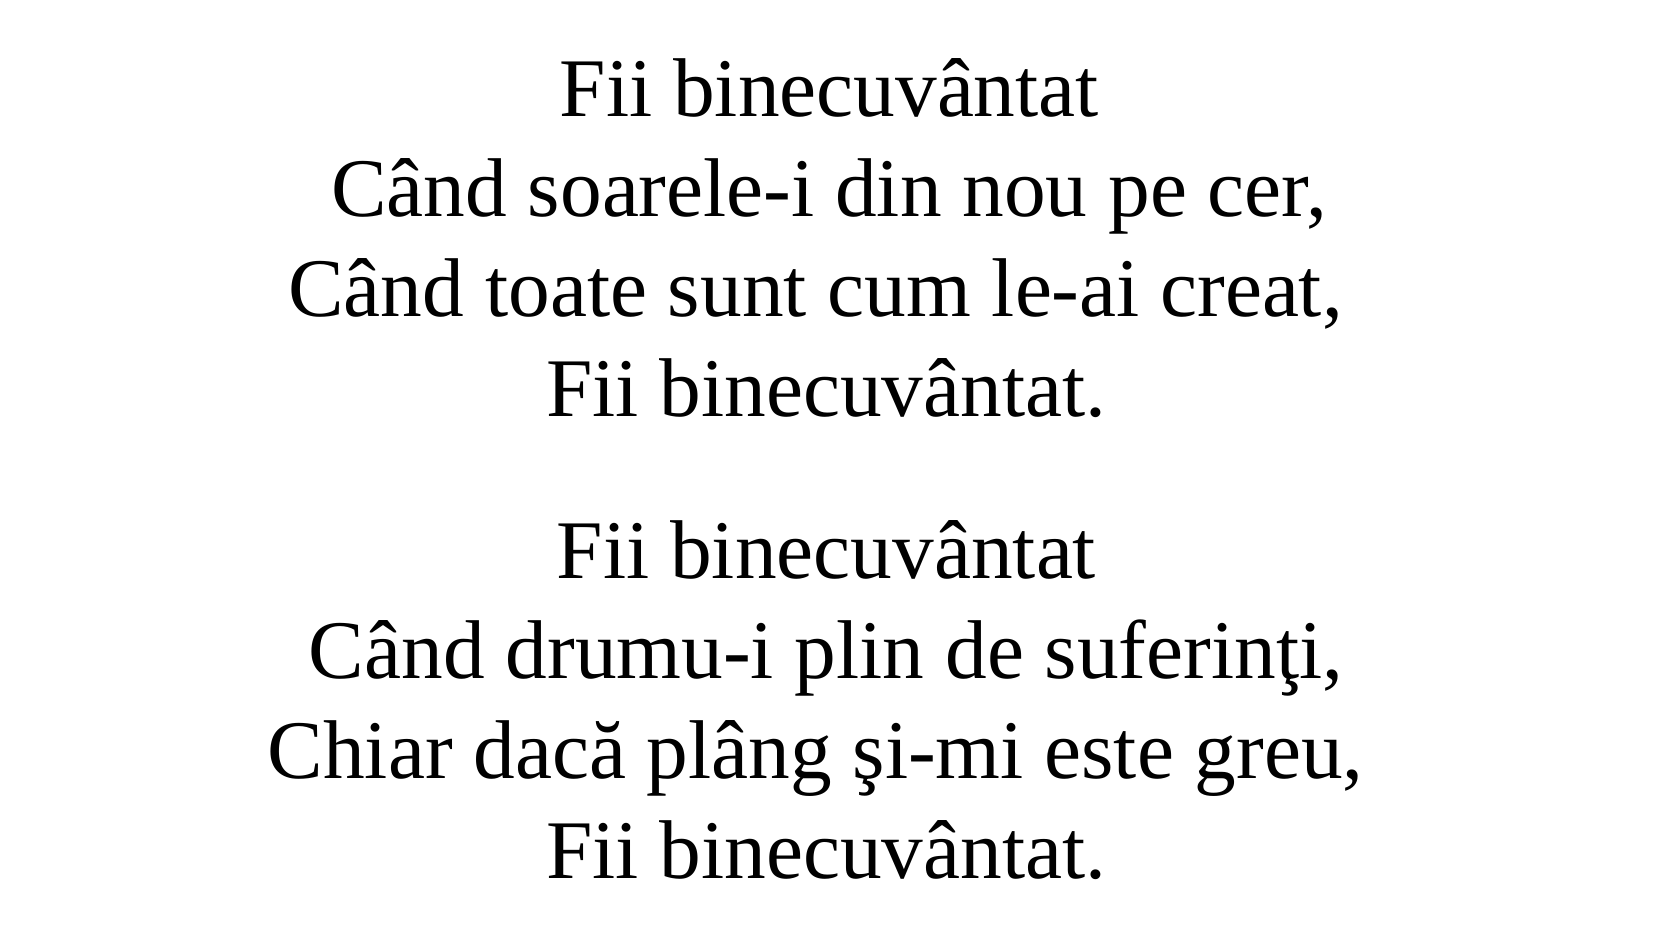

# Fii binecuvântat
Când soarele-i din nou pe cer,
Când toate sunt cum le-ai creat,
Fii binecuvântat.
Fii binecuvântat
Când drumu-i plin de suferinţi,
Chiar dacă plâng şi-mi este greu,
Fii binecuvântat.